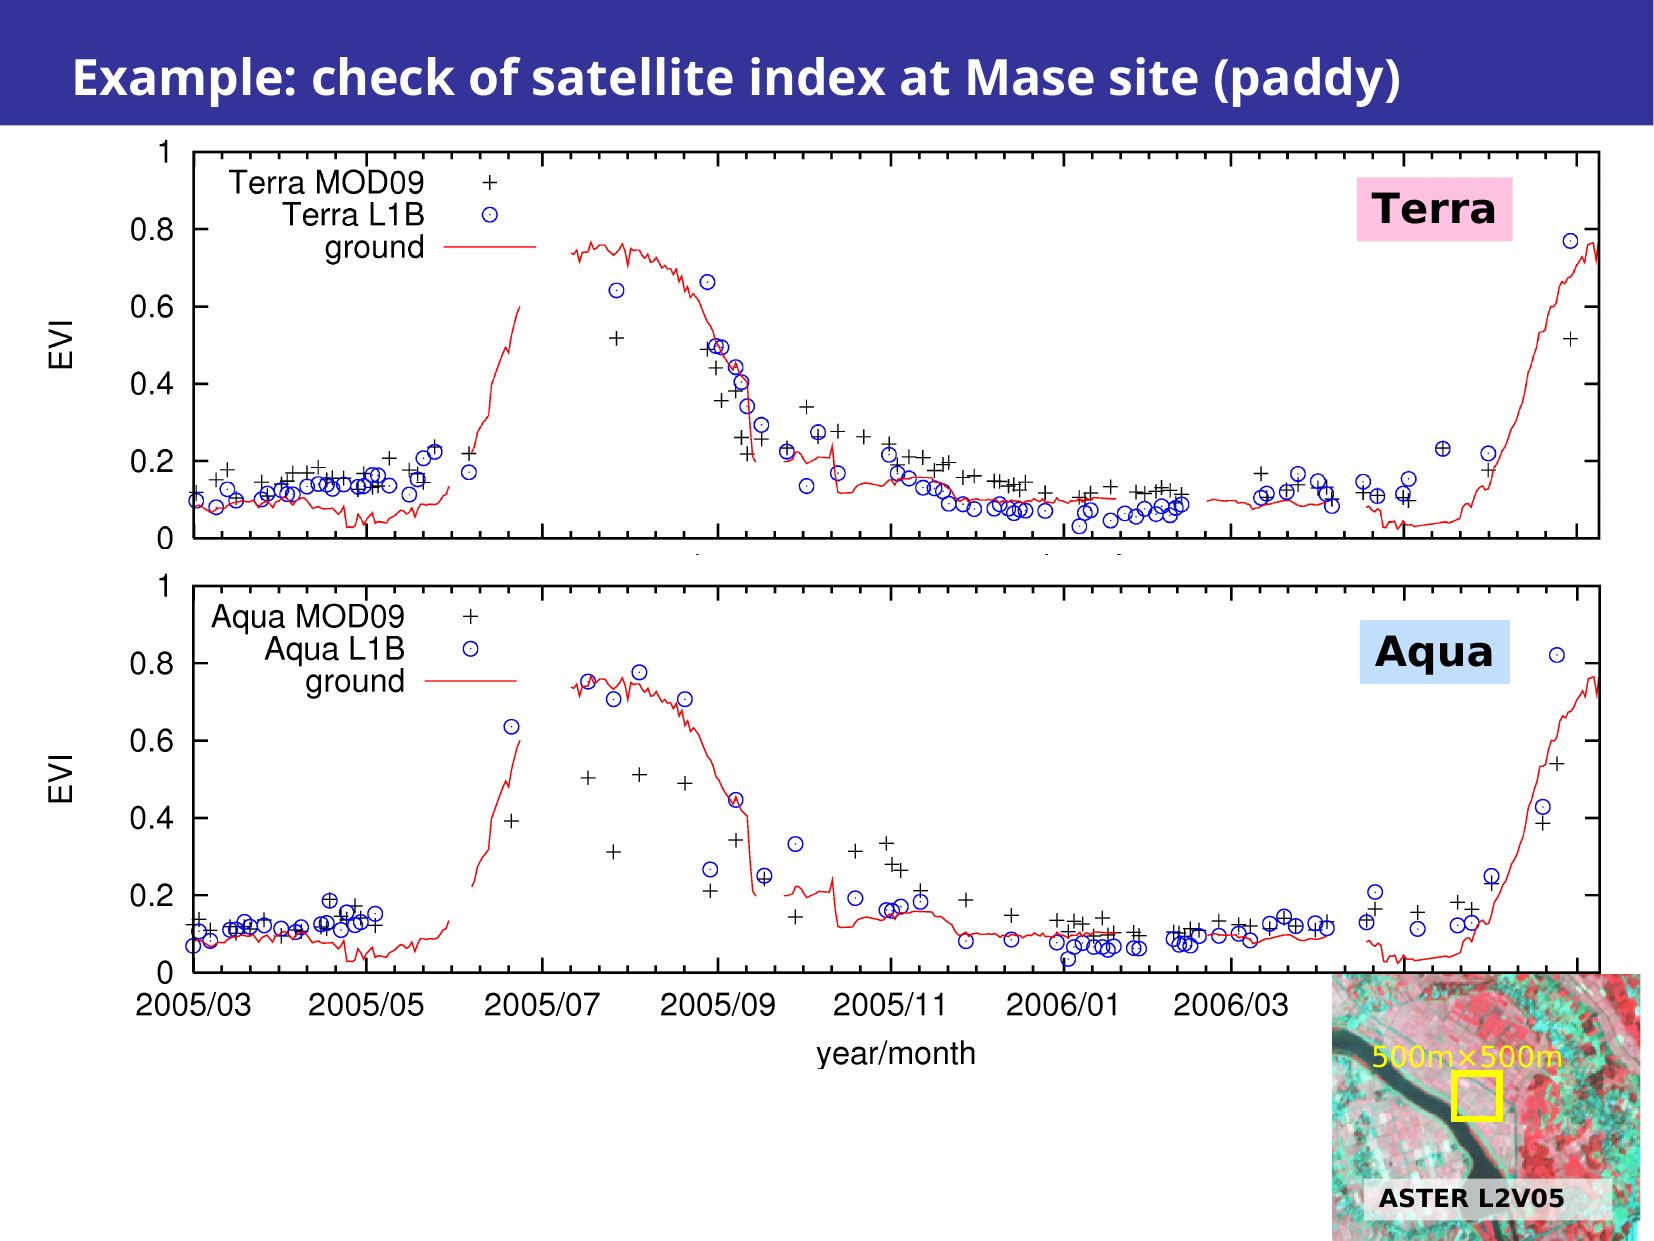

Example: check of satellite index at Mase site (paddy)
Terra
Aqua
500m×500m
ASTER L2V05